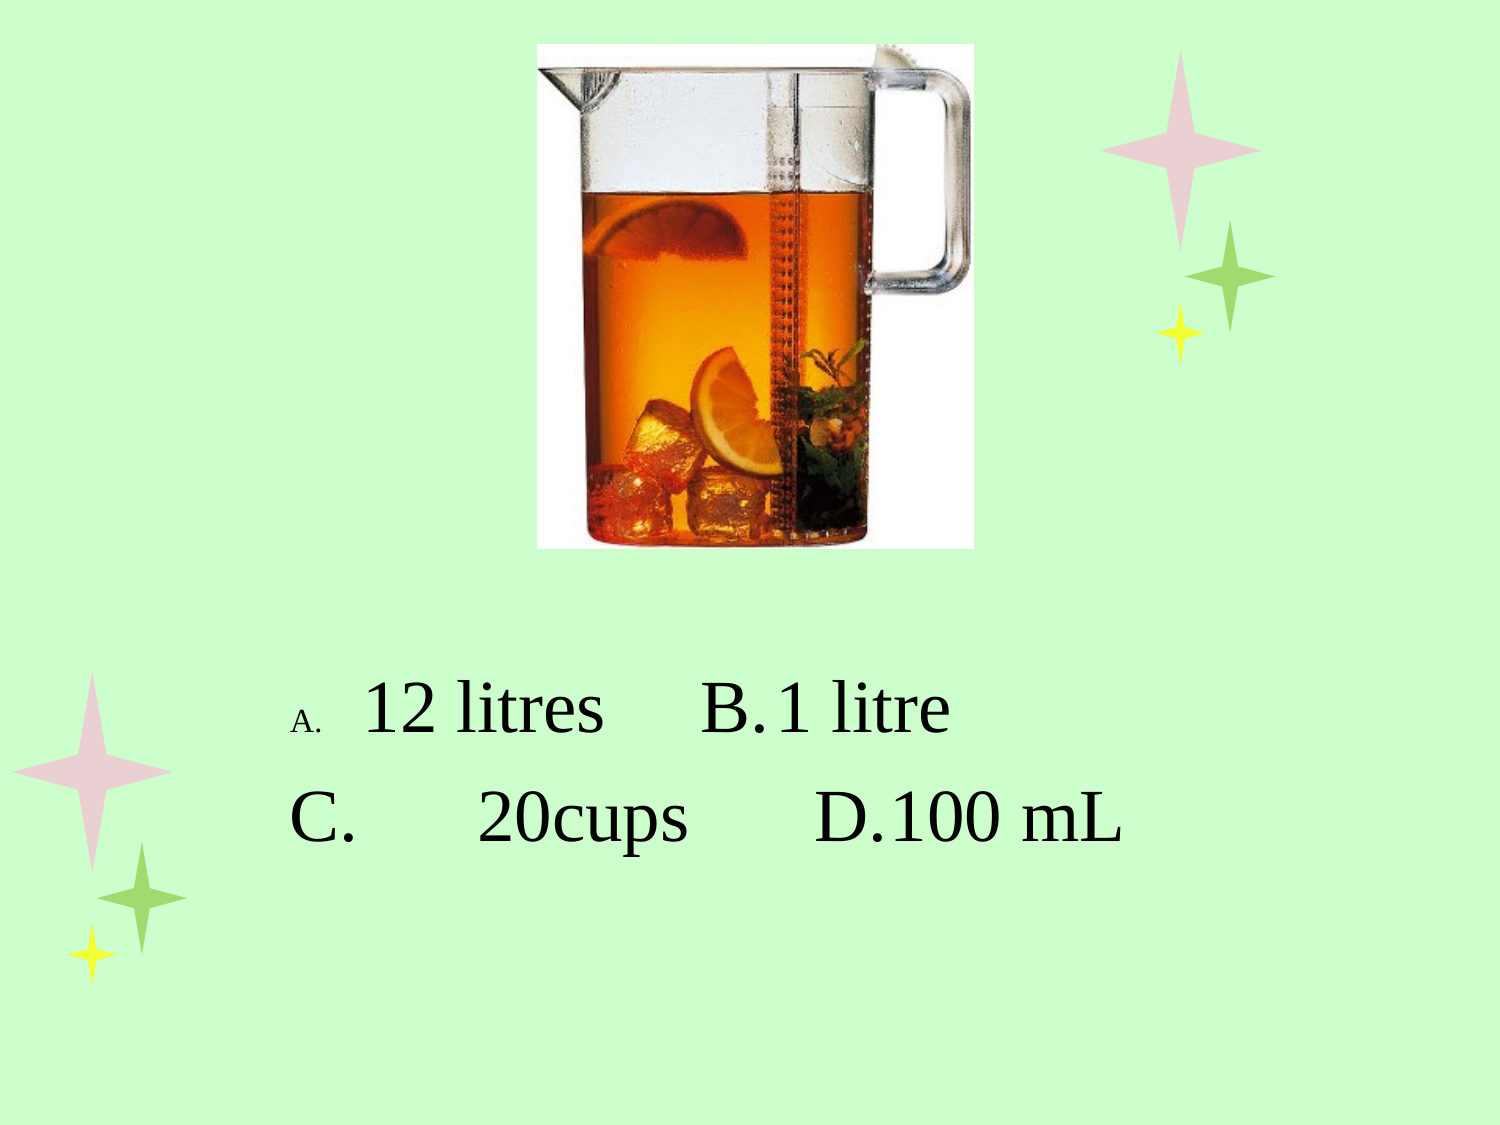

12 litres		B.	1 litre
C.	 20cups		D.	100 mL